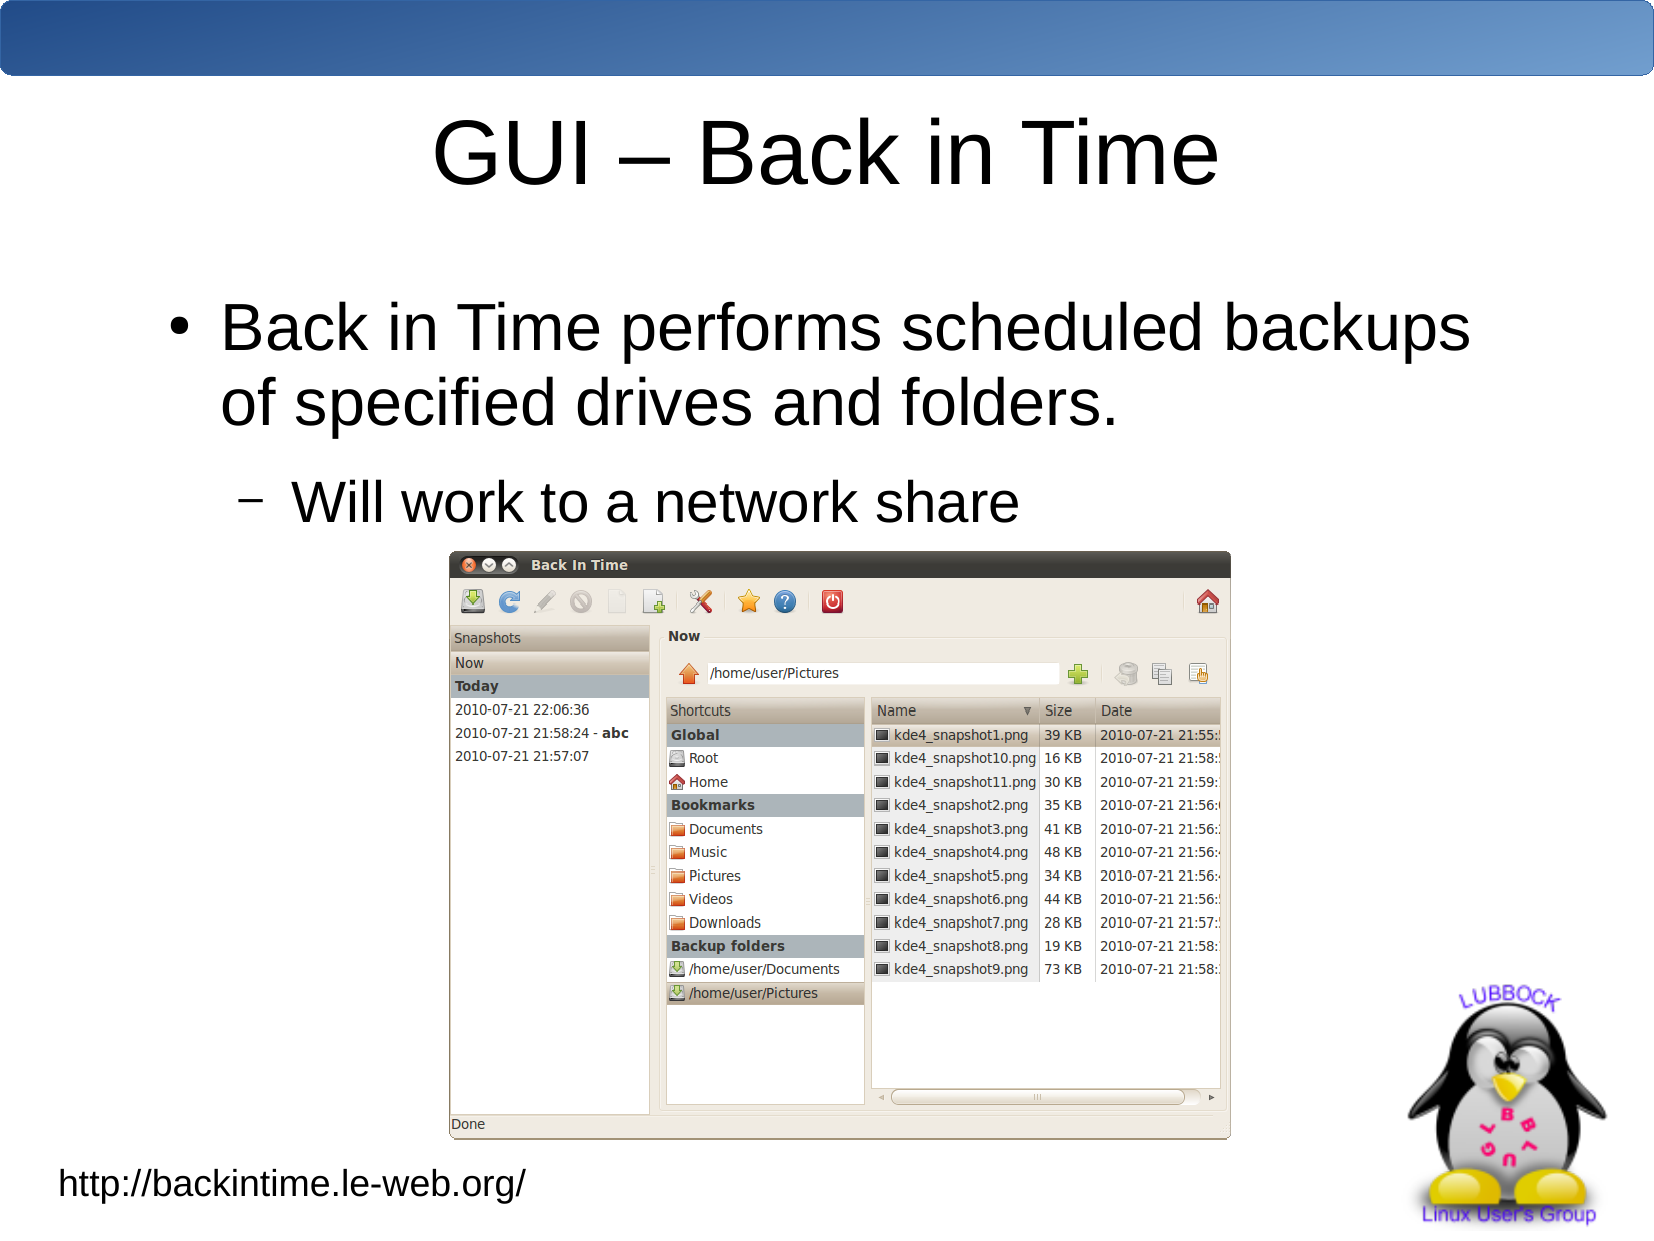

# GUI – Back in Time
Back in Time performs scheduled backups of specified drives and folders.
Will work to a network share
http://backintime.le-web.org/